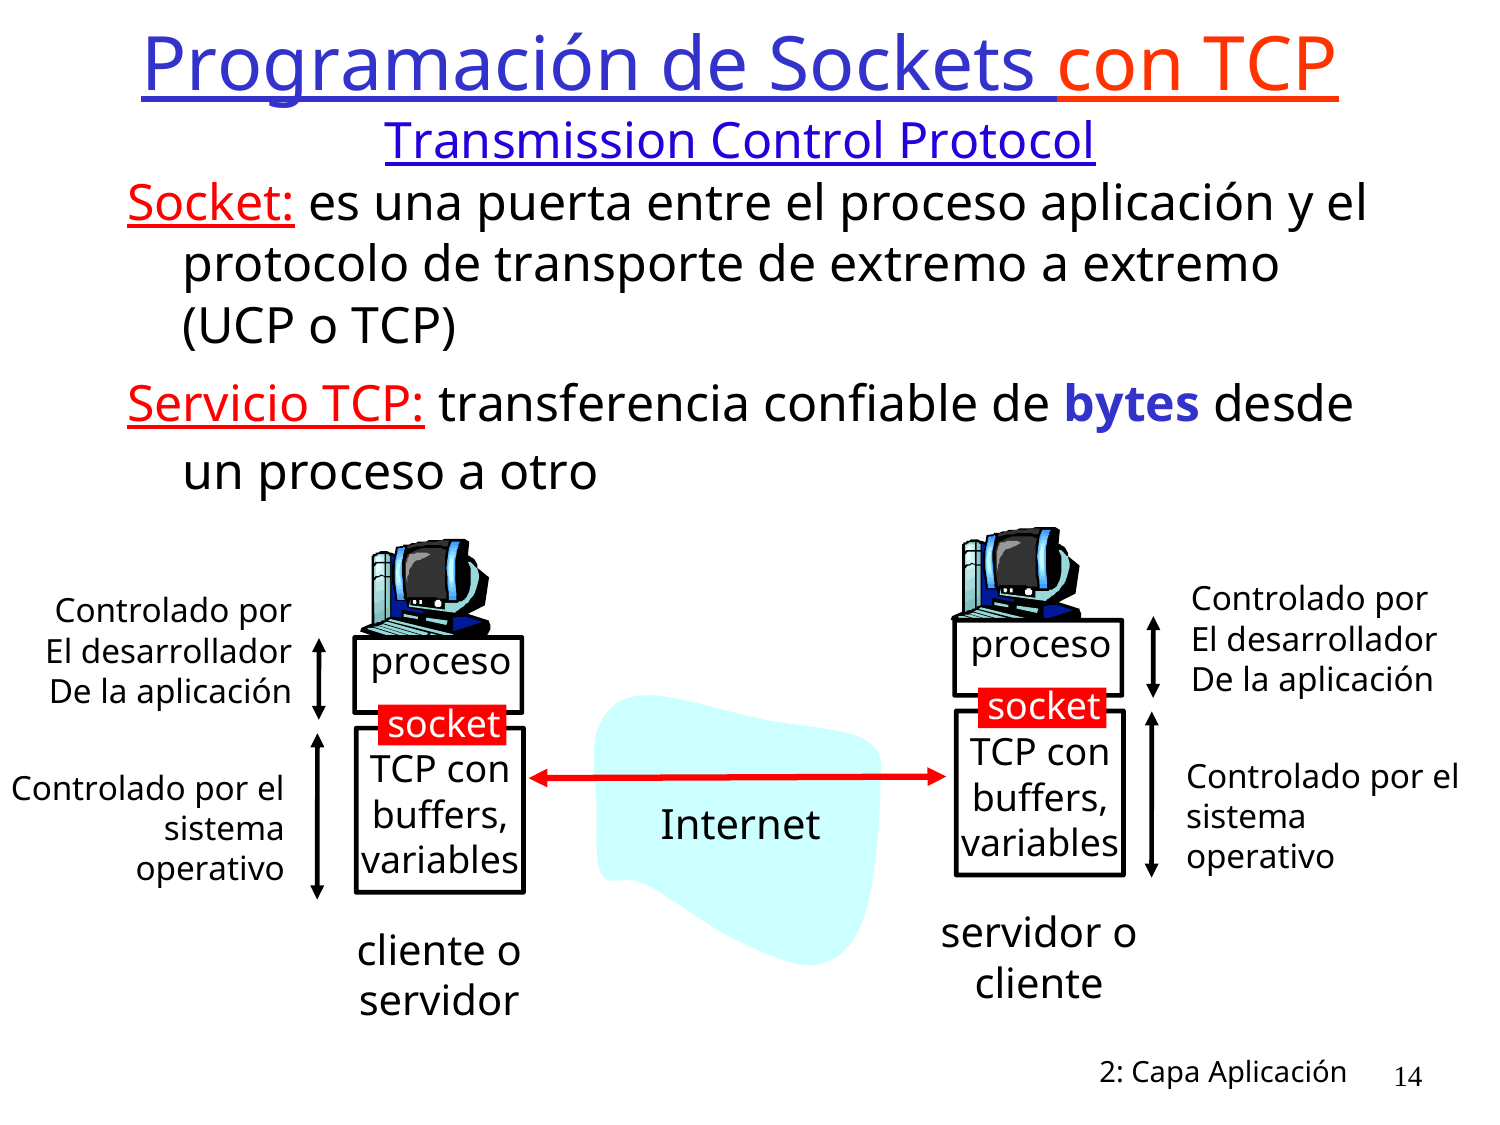

# Programación de Sockets con TCP Transmission Control Protocol
Socket: es una puerta entre el proceso aplicación y el protocolo de transporte de extremo a extremo (UCP o TCP)‏
Servicio TCP: transferencia confiable de bytes desde un proceso a otro
Controlado por
El desarrollador
De la aplicación
Controlado por
El desarrollador
De la aplicación
proceso
socket
TCP con
buffers,
variables
proceso
socket
TCP con
buffers,
variables
Controlado por el
sistema
operativo
Controlado por el
sistema
operativo
Internet
servidor o
cliente
cliente o
servidor